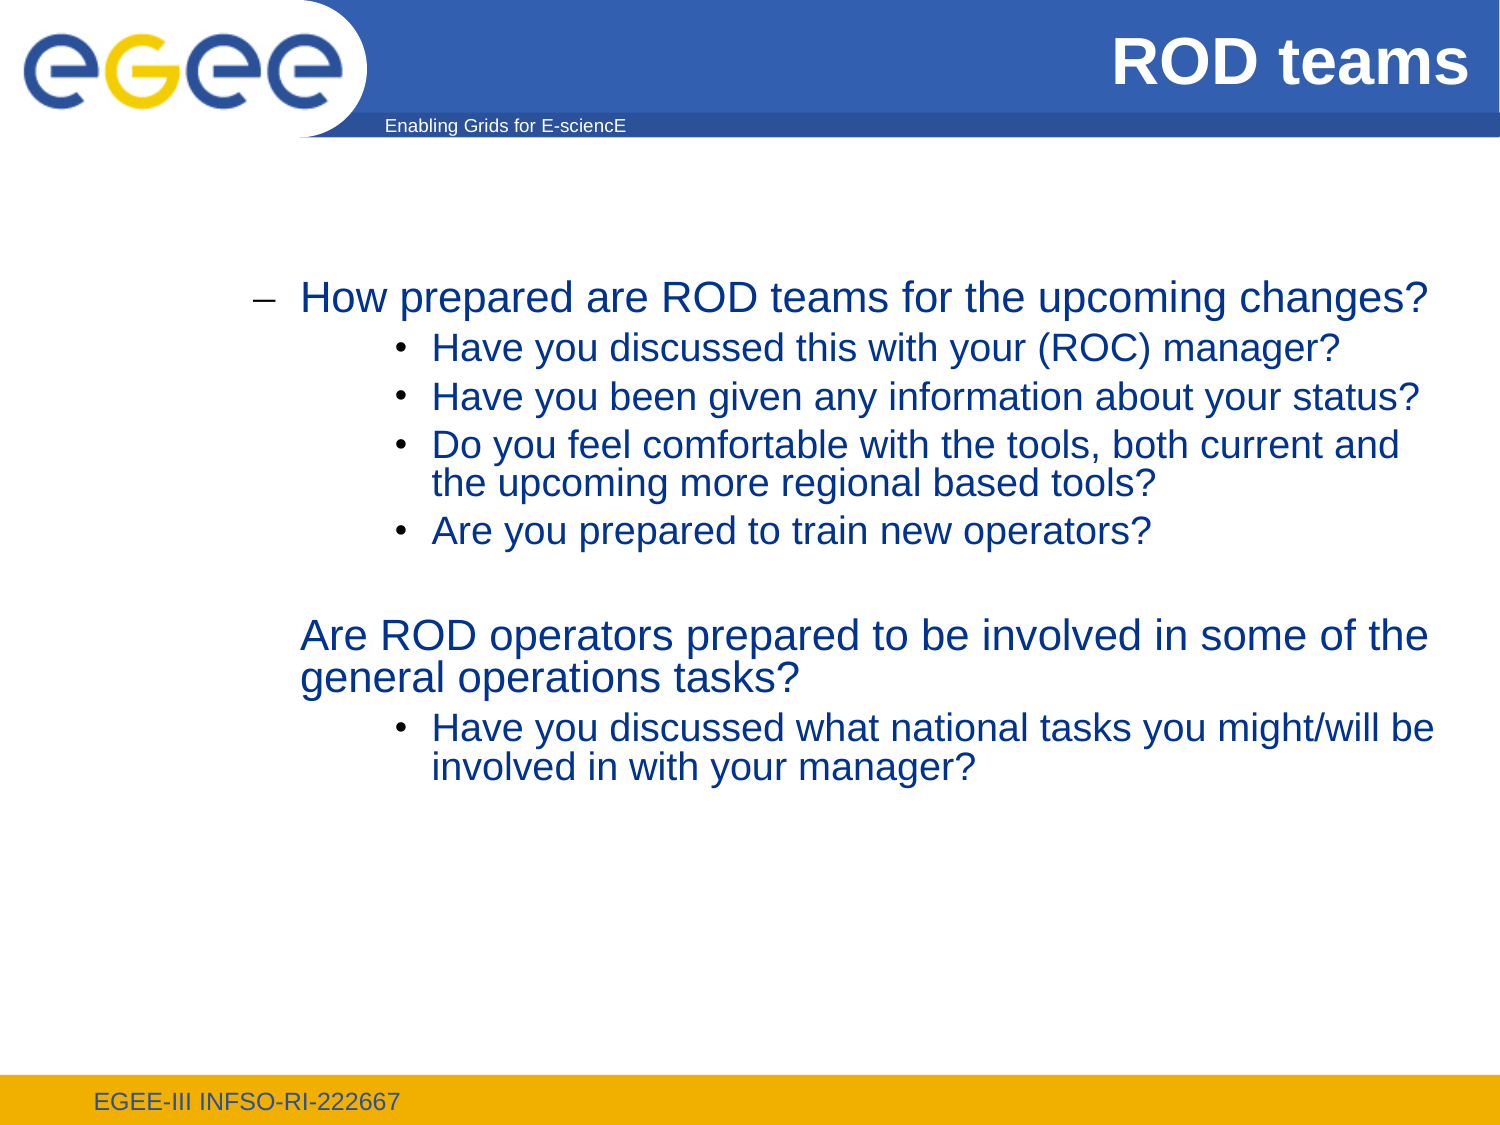

# ROD teams
How prepared are ROD teams for the upcoming changes?
Have you discussed this with your (ROC) manager?
Have you been given any information about your status?
Do you feel comfortable with the tools, both current and the upcoming more regional based tools?
Are you prepared to train new operators?
Are ROD operators prepared to be involved in some of the general operations tasks?
Have you discussed what national tasks you might/will be involved in with your manager?